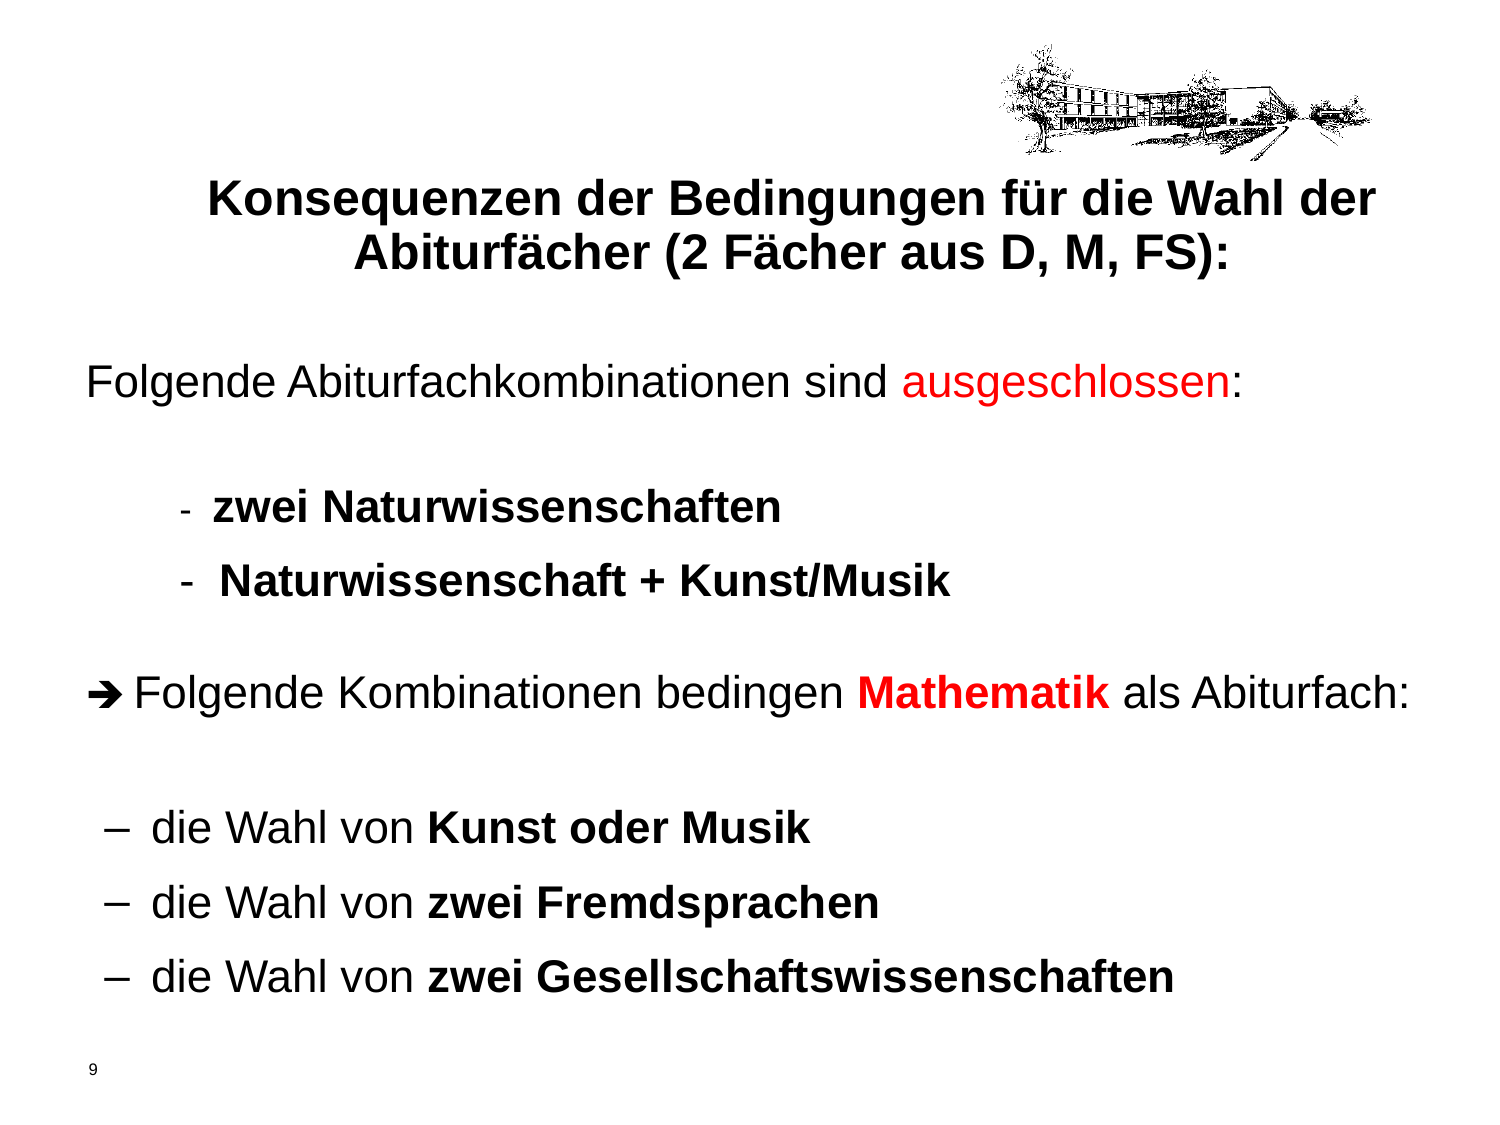

# Konsequenzen der Bedingungen für die Wahl der Abiturfächer (2 Fächer aus D, M, FS):
	Folgende Abiturfachkombinationen sind ausgeschlossen:
		- zwei Naturwissenschaften
		- Naturwissenschaft + Kunst/Musik
	 Folgende Kombinationen bedingen Mathematik als Abiturfach:
die Wahl von Kunst oder Musik
die Wahl von zwei Fremdsprachen
die Wahl von zwei Gesellschaftswissenschaften